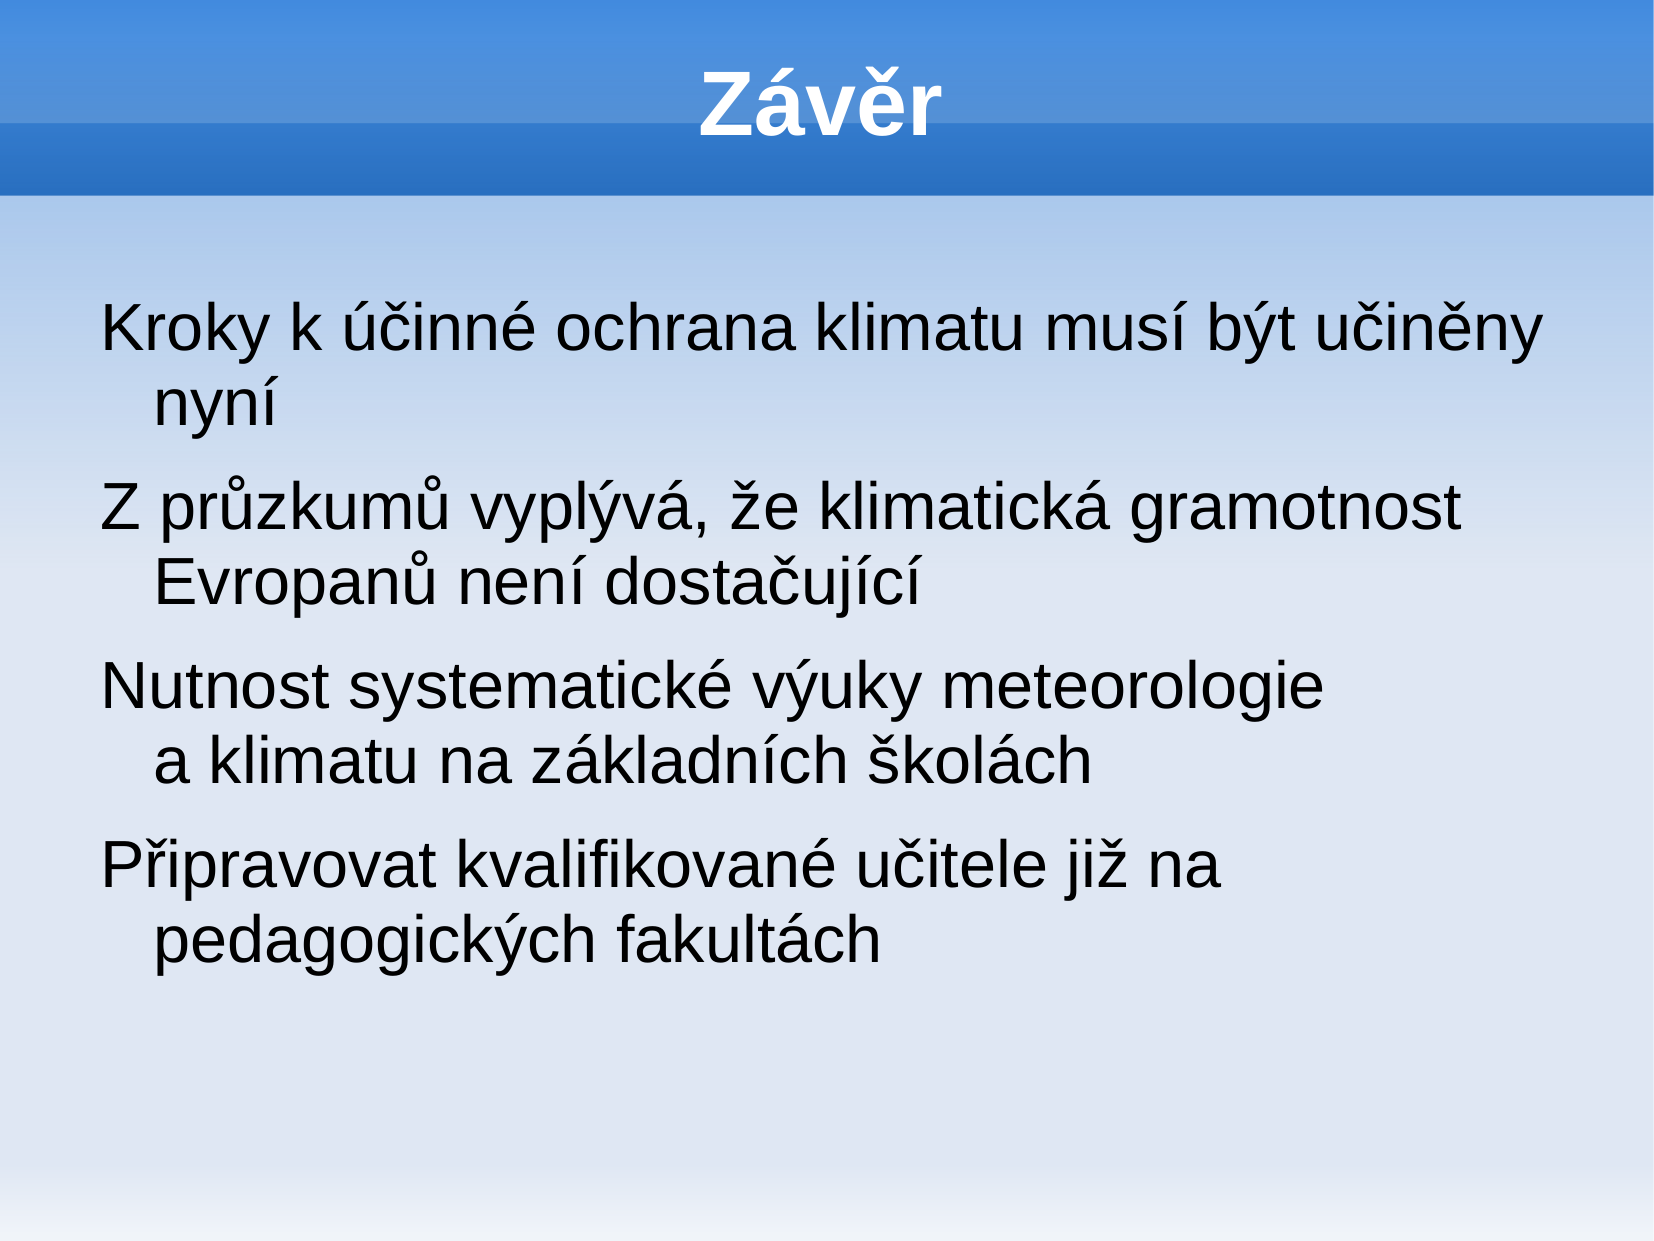

# Závěr
Kroky k účinné ochrana klimatu musí být učiněny nyní
Z průzkumů vyplývá, že klimatická gramotnost Evropanů není dostačující
Nutnost systematické výuky meteorologie a klimatu na základních školách
Připravovat kvalifikované učitele již na pedagogických fakultách